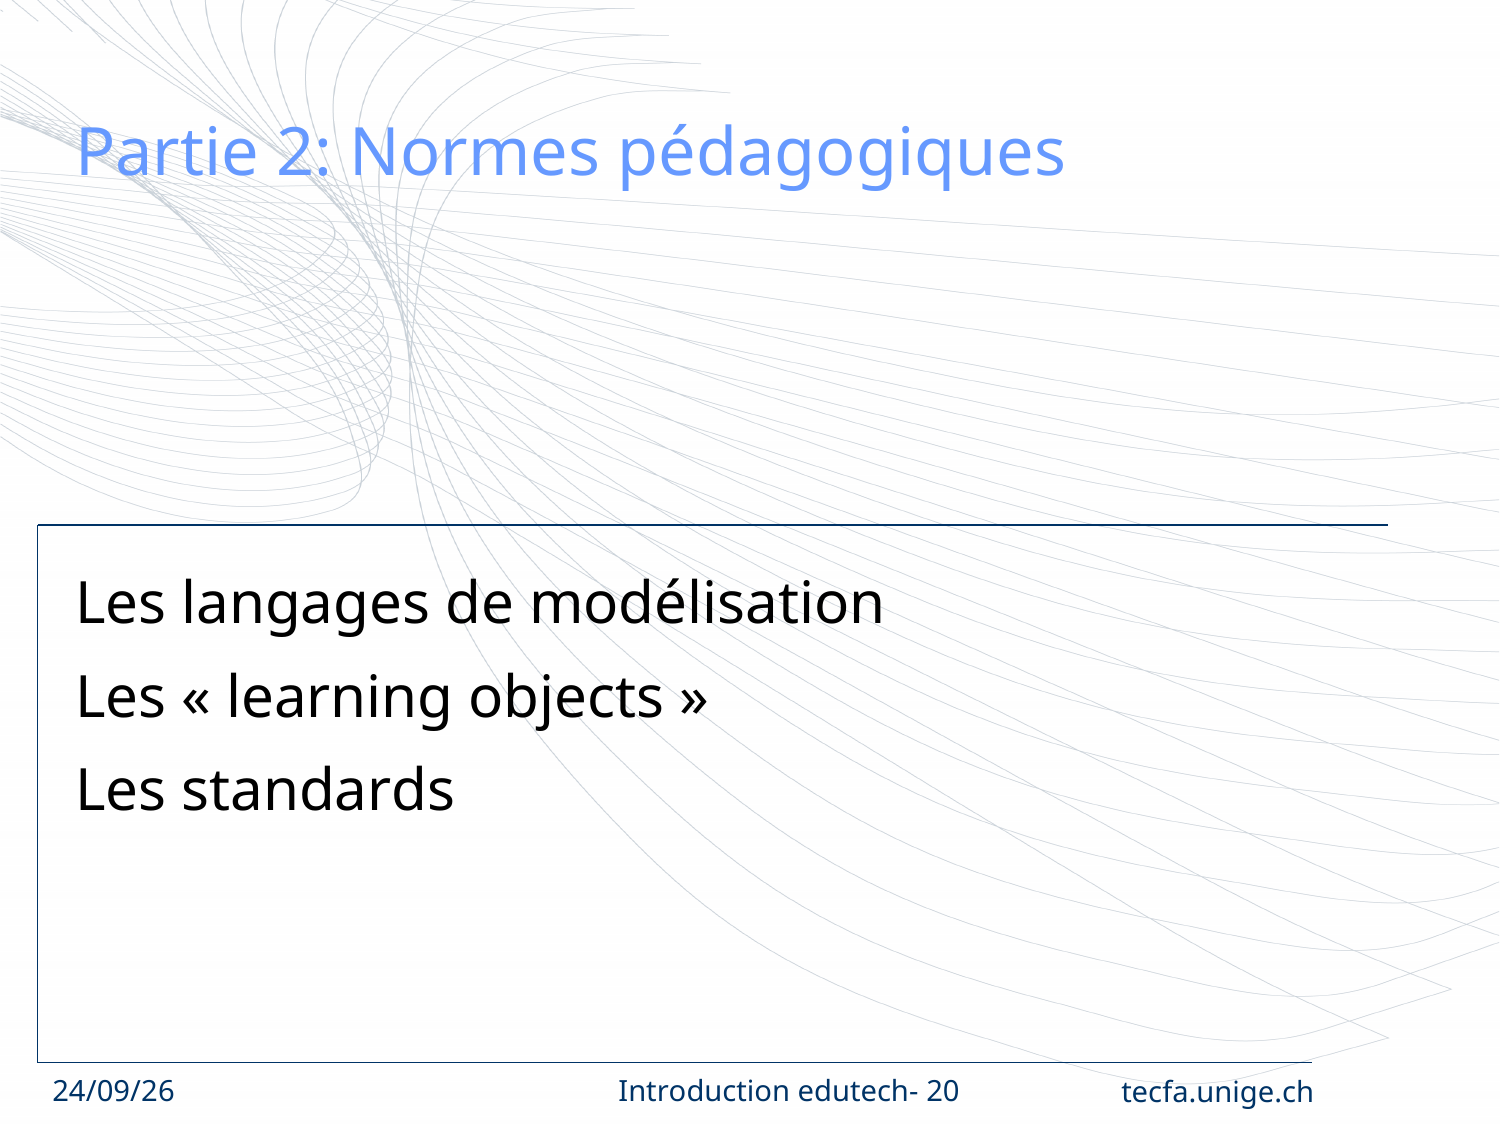

# Partie 2: Normes pédagogiques
Les langages de modélisation
Les « learning objects »
Les standards
20